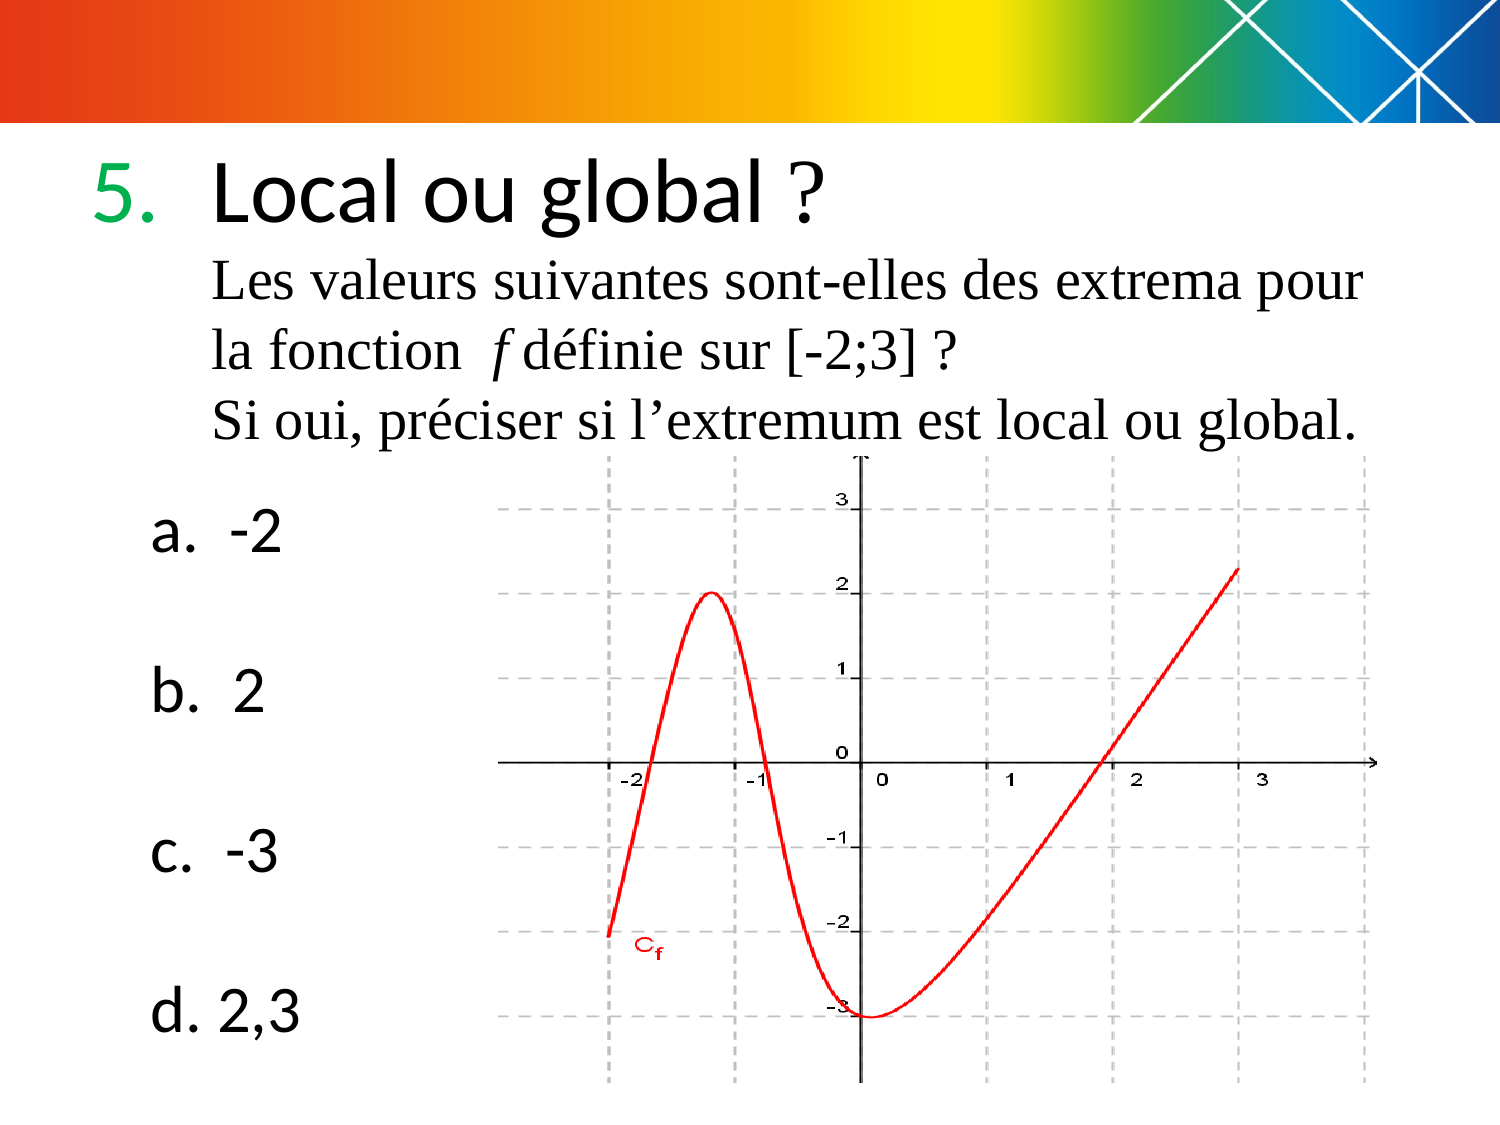

# Local ou global ? Les valeurs suivantes sont-elles des extrema pour la fonction f définie sur [-2;3] ? Si oui, préciser si l’extremum est local ou global.
a. -2
 2
c. -3
d. 2,3